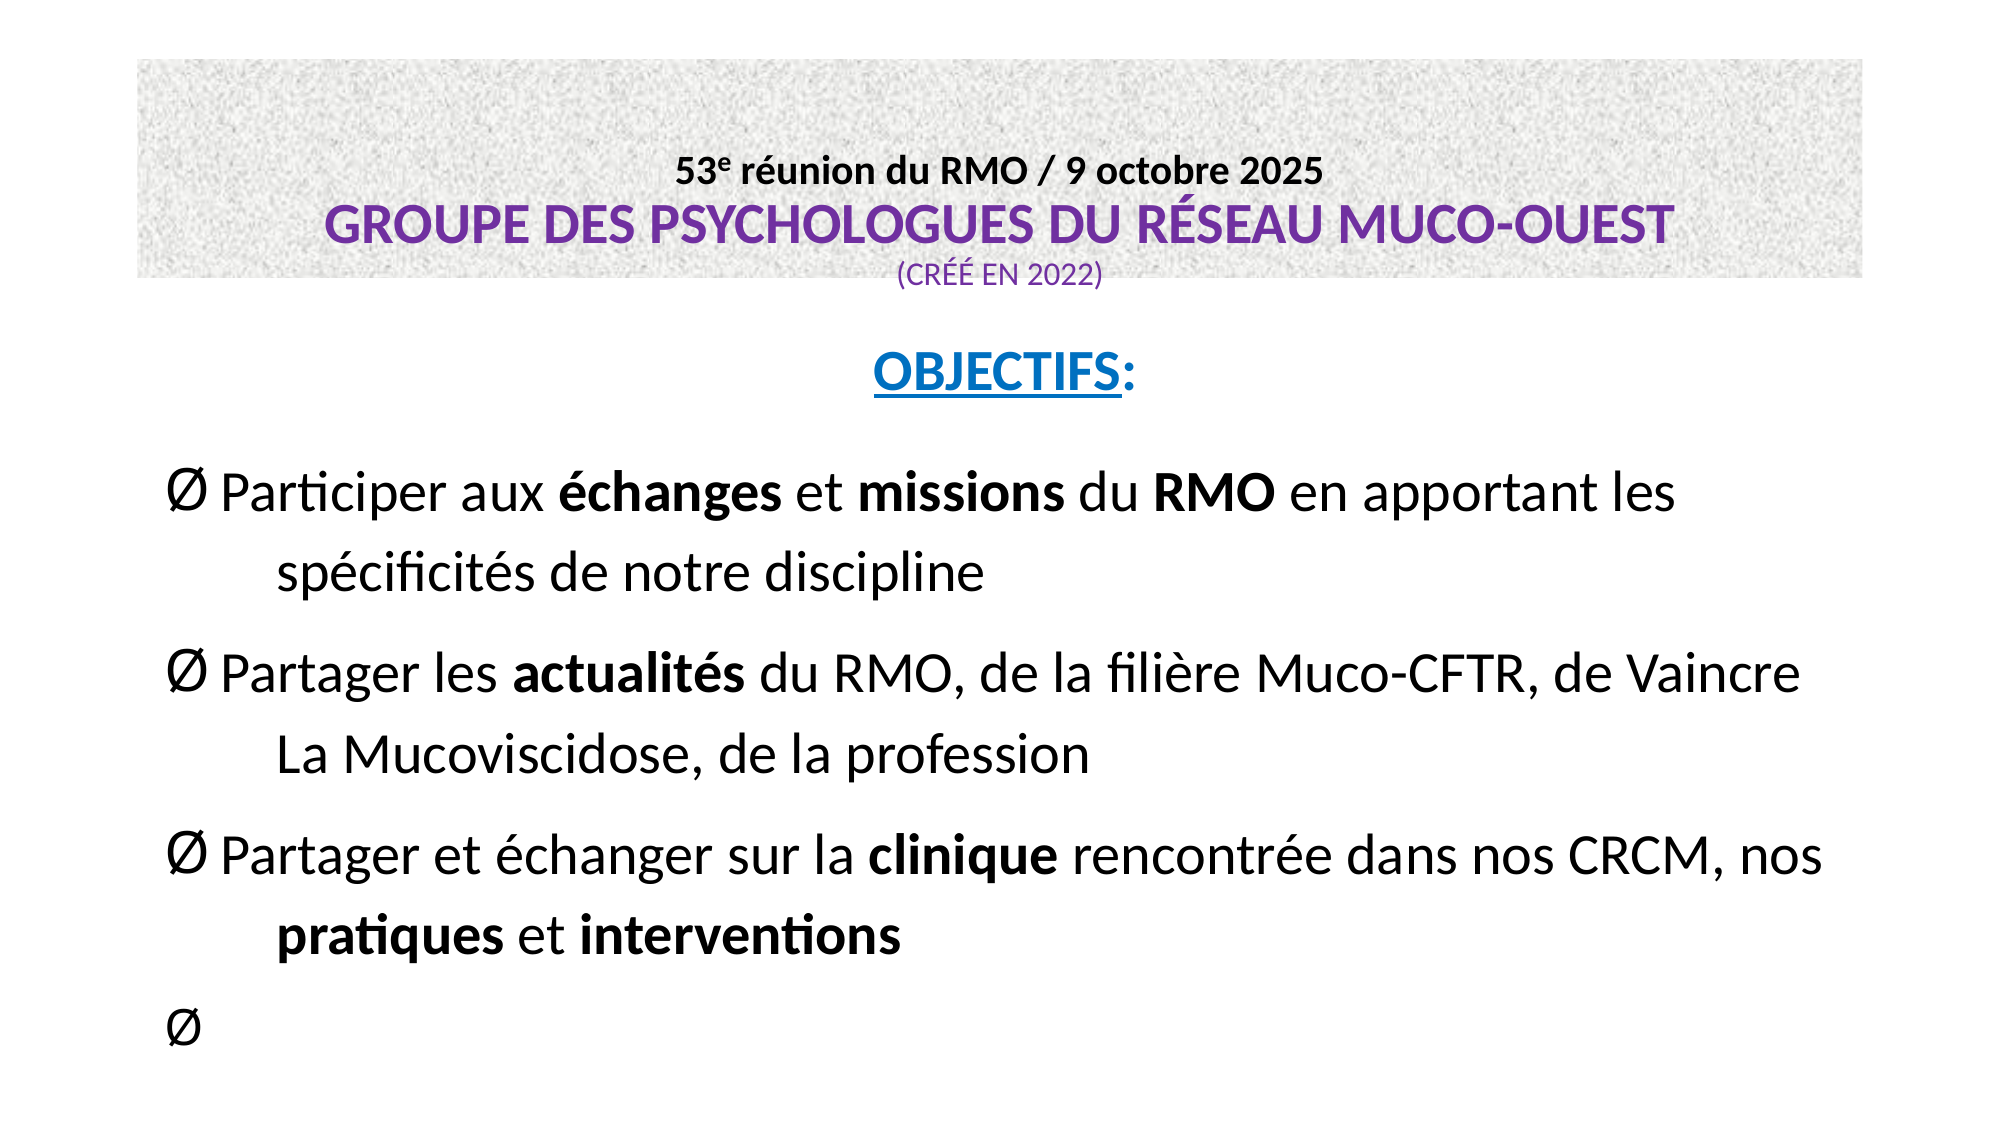

# 53e réunion du RMO / 9 octobre 2025 Groupe des psychologues du Réseau Muco-Ouest (créé en 2022)
Objectifs:
Participer aux échanges et missions du RMO en apportant les spécificités de notre discipline
Partager les actualités du RMO, de la filière Muco-CFTR, de Vaincre La Mucoviscidose, de la profession
Partager et échanger sur la clinique rencontrée dans nos CRCM, nos pratiques et interventions